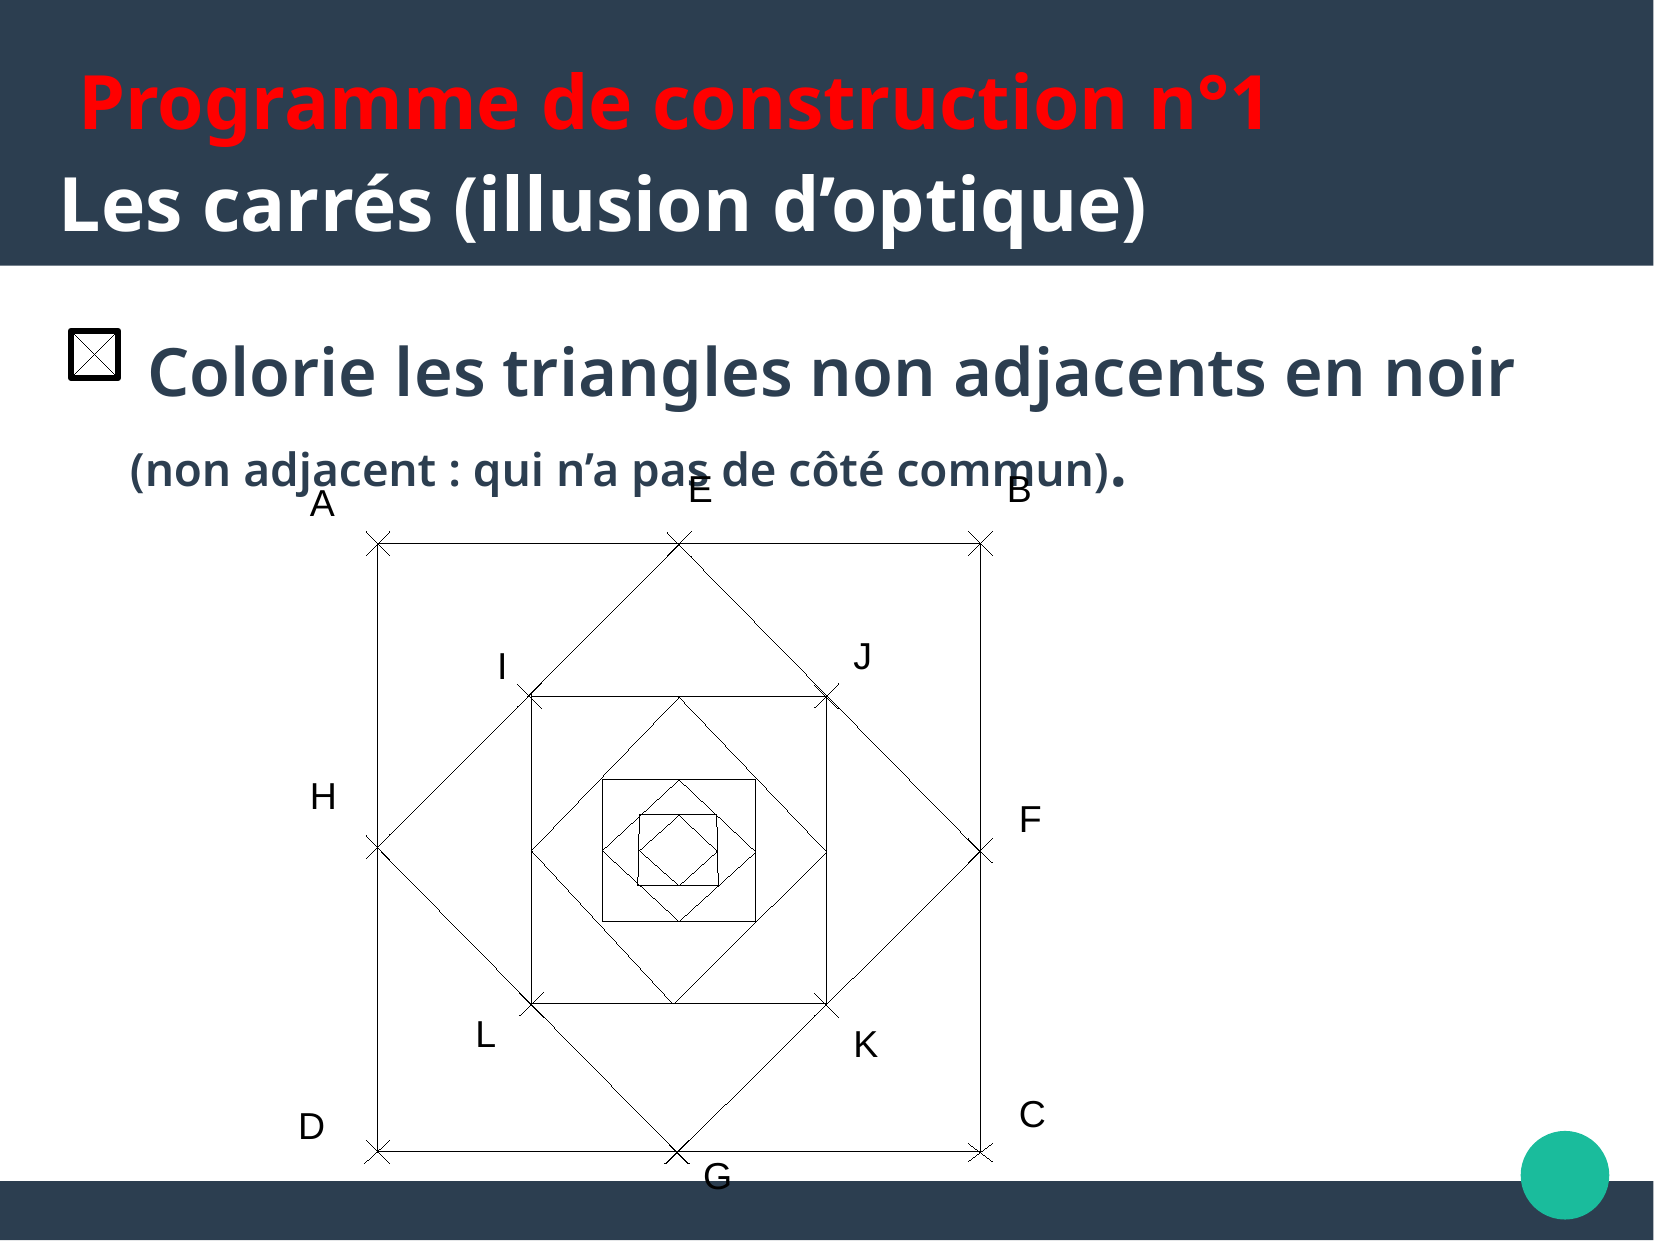

# Programme de construction n°1 Les carrés (illusion d’optique)
 Colorie les triangles non adjacents en noir (non adjacent : qui n’a pas de côté commun).
E
B
A
J
I
H
F
L
K
C
D
G